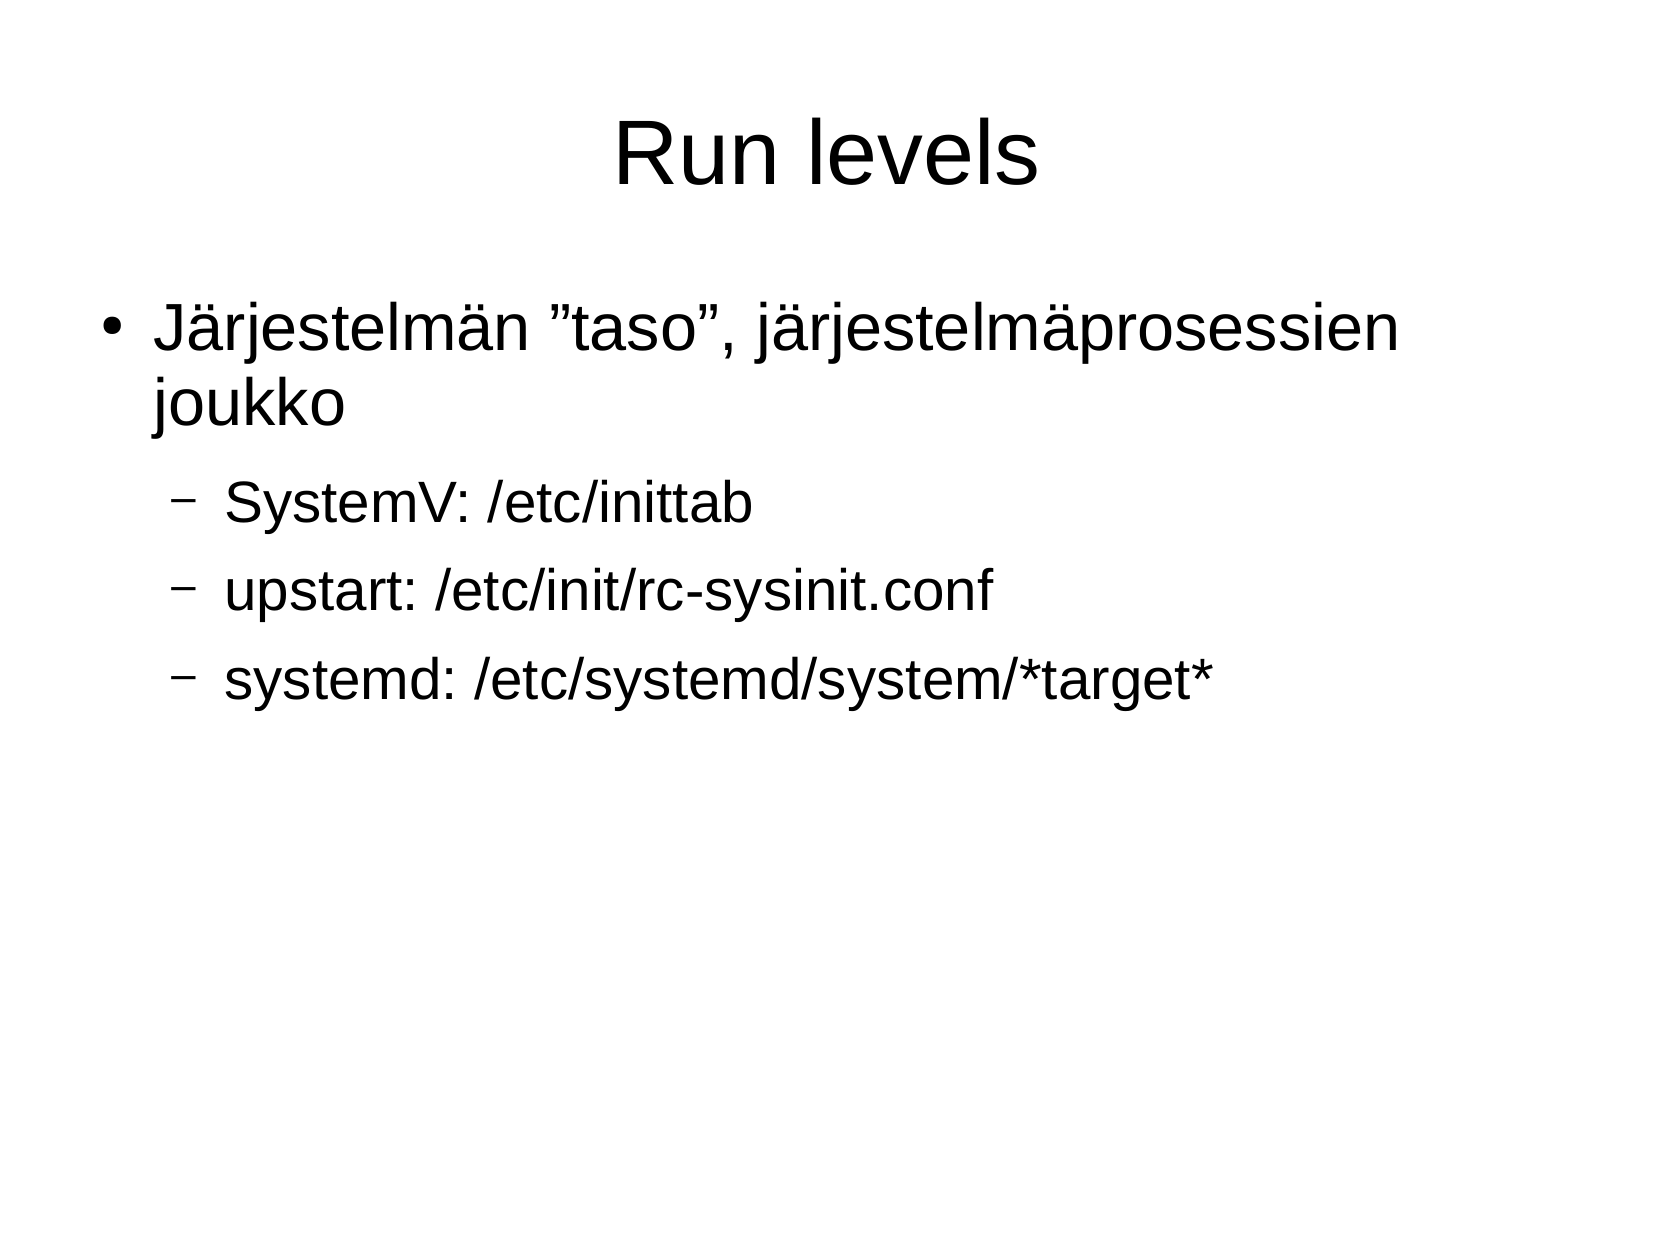

# Run levels
Järjestelmän ”taso”, järjestelmäprosessien joukko
SystemV: /etc/inittab
upstart: /etc/init/rc-sysinit.conf
systemd: /etc/systemd/system/*target*